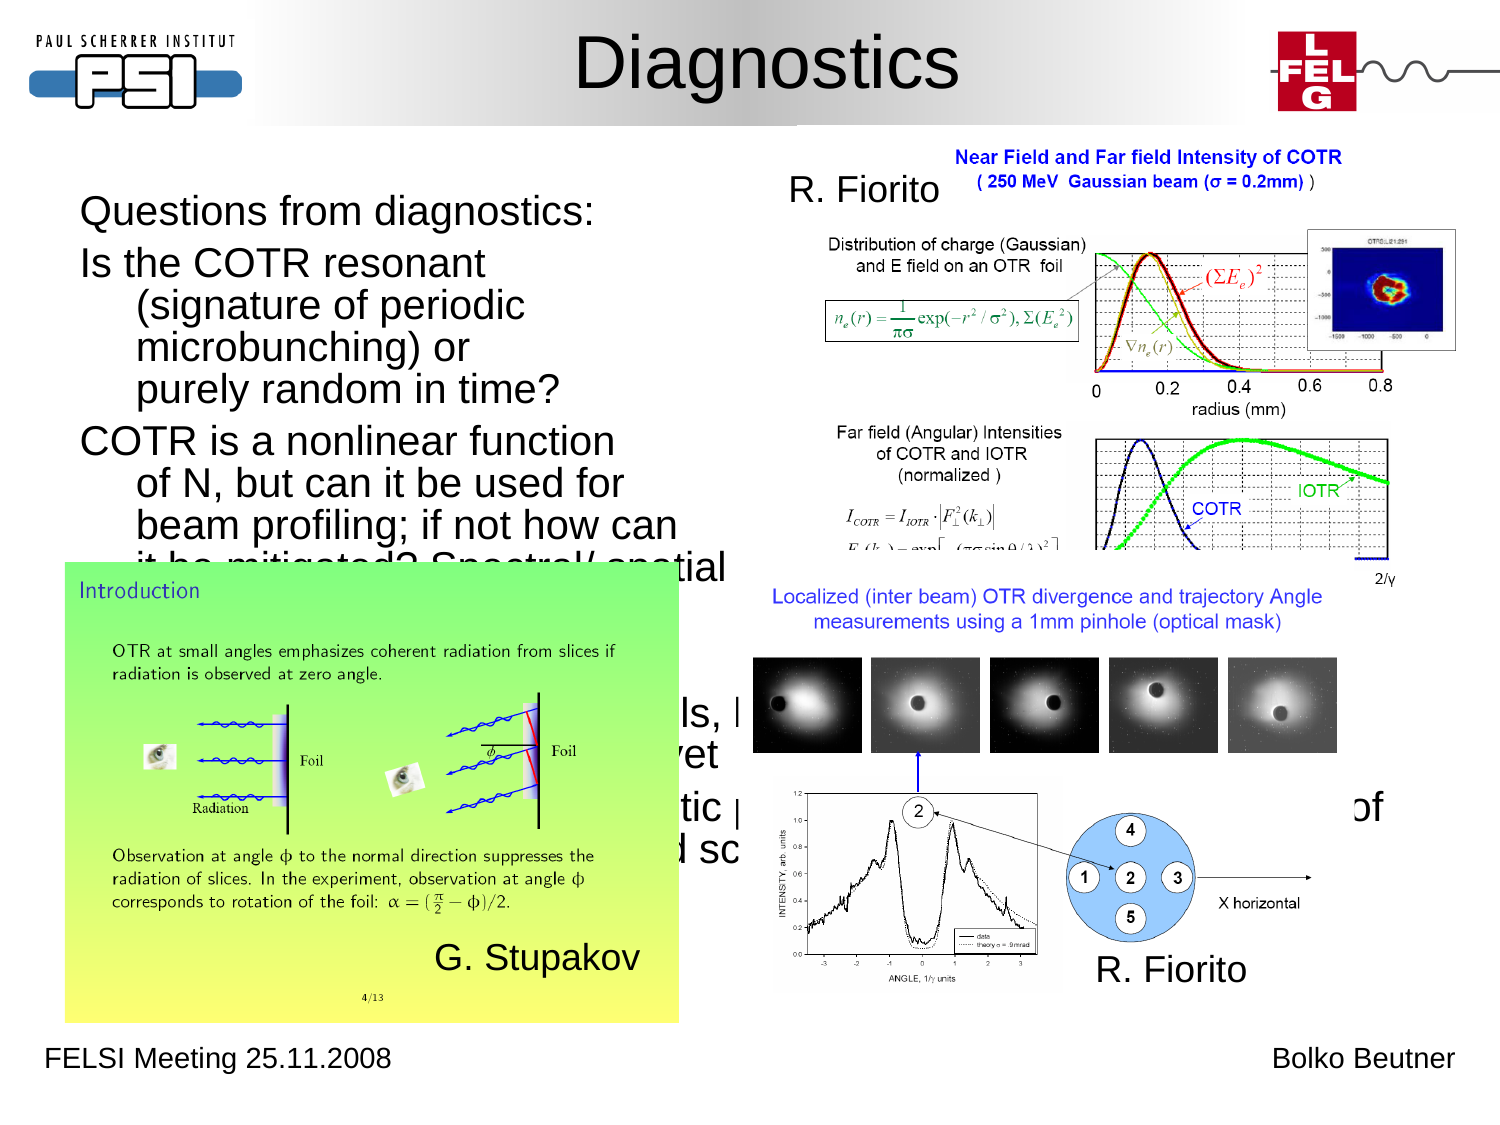

# Diagnostics
R. Fiorito
Questions from diagnostics:
Is the COTR resonant
(signature of periodic
microbunching) or
purely random in time?
COTR is a nonlinear function
of N, but can it be used for
beam profiling; if not how can
it be mitigated? Spectral/ spatial
filtering?
Some Answers:
Radiation is random in the models, but measured spectra are not precise enough to proof this yet
Some ideas to deal with diagnostic problems are for instance masks of the coherent radiation or tilted screen
R. Fiorito
G. Stupakov
FELSI Meeting 25.11.2008
Bolko Beutner